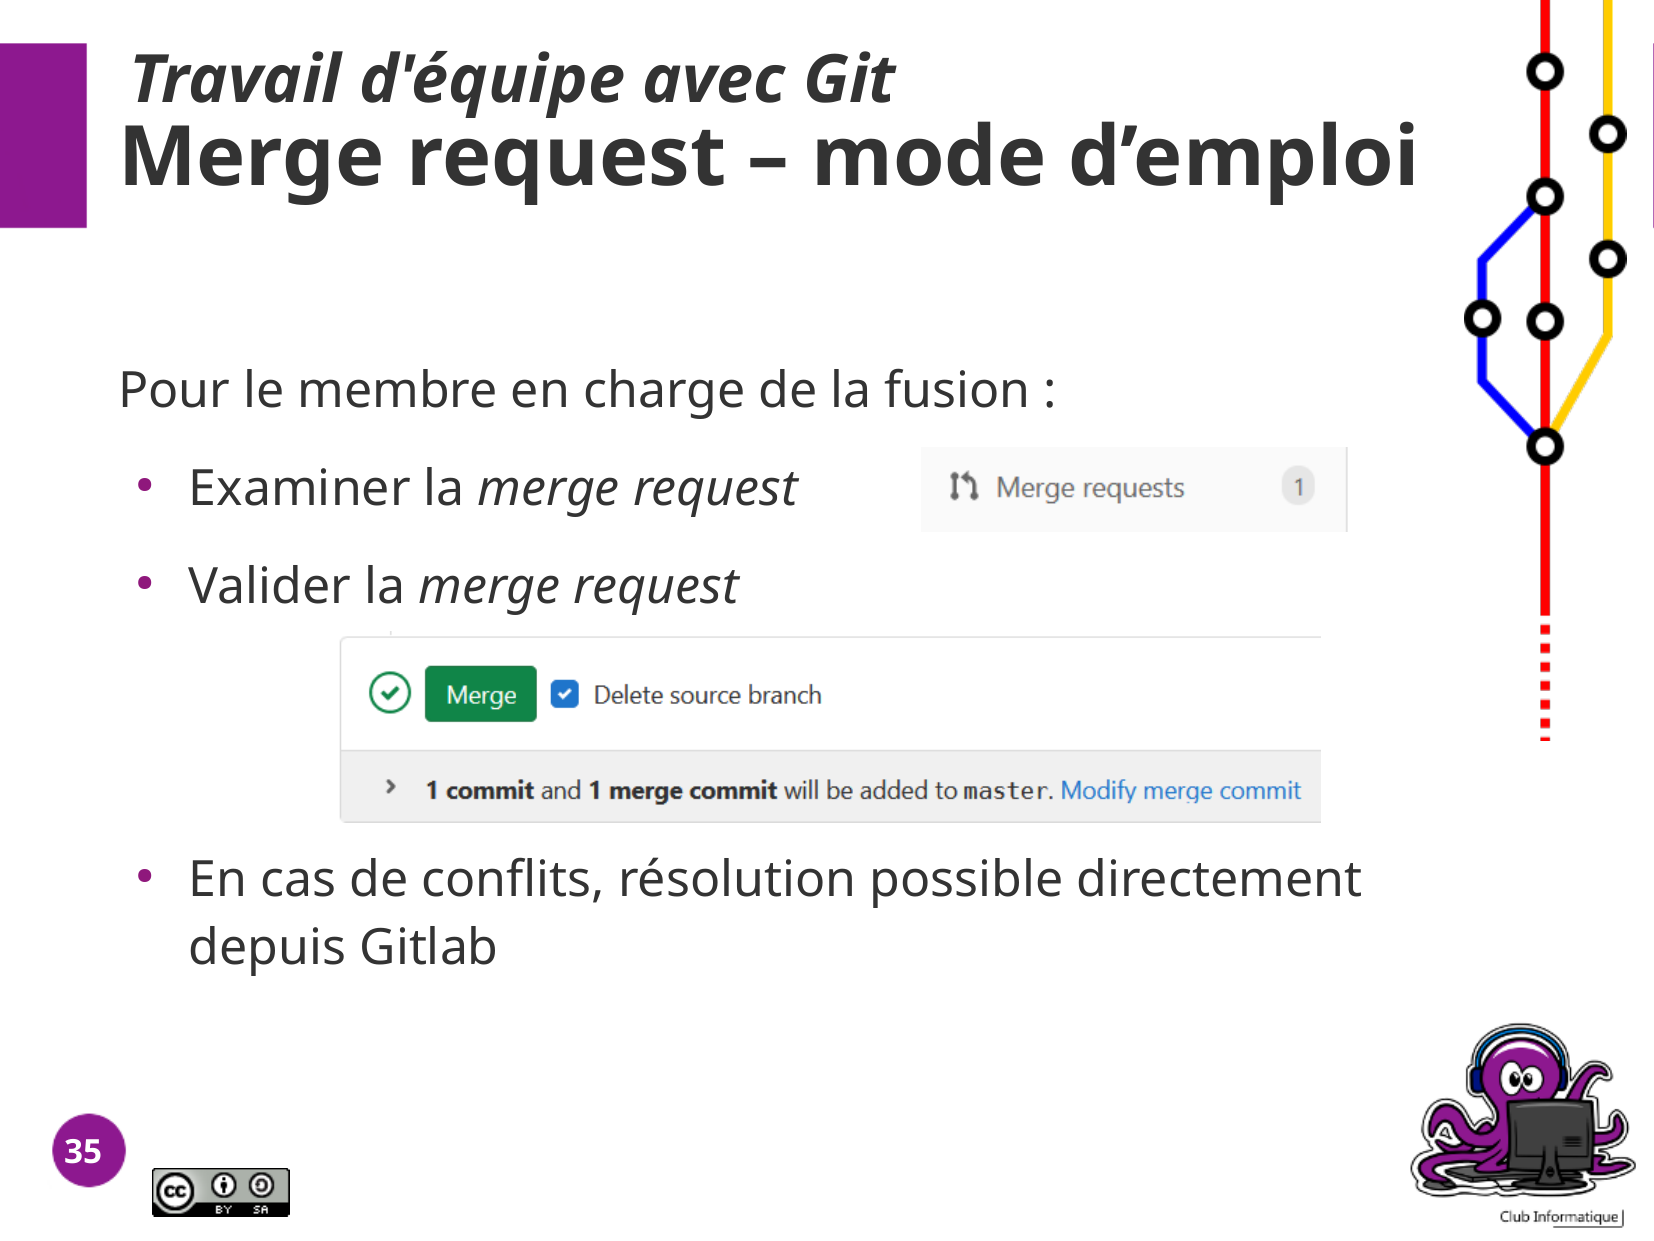

Travail d'équipe avec Git
Merge request – mode d’emploi
# Pour le membre en charge de la fusion :
Examiner la merge request
Valider la merge request
En cas de conflits, résolution possible directement
depuis Gitlab
35